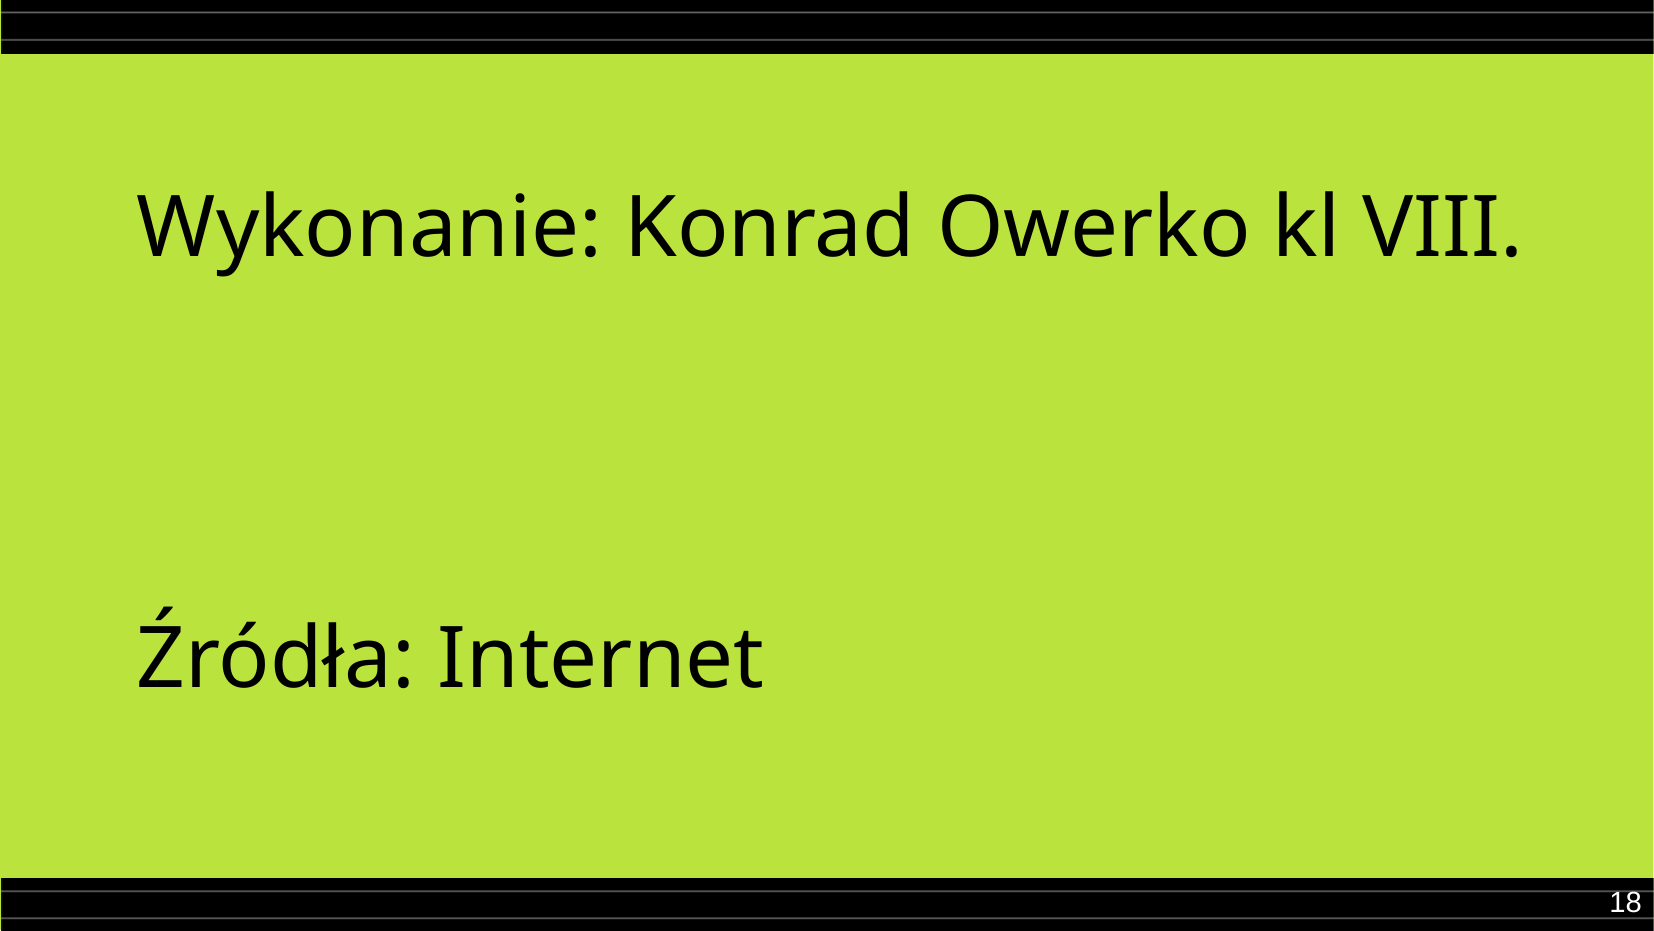

# Wykonanie: Konrad Owerko kl VIII.
Źródła: Internet